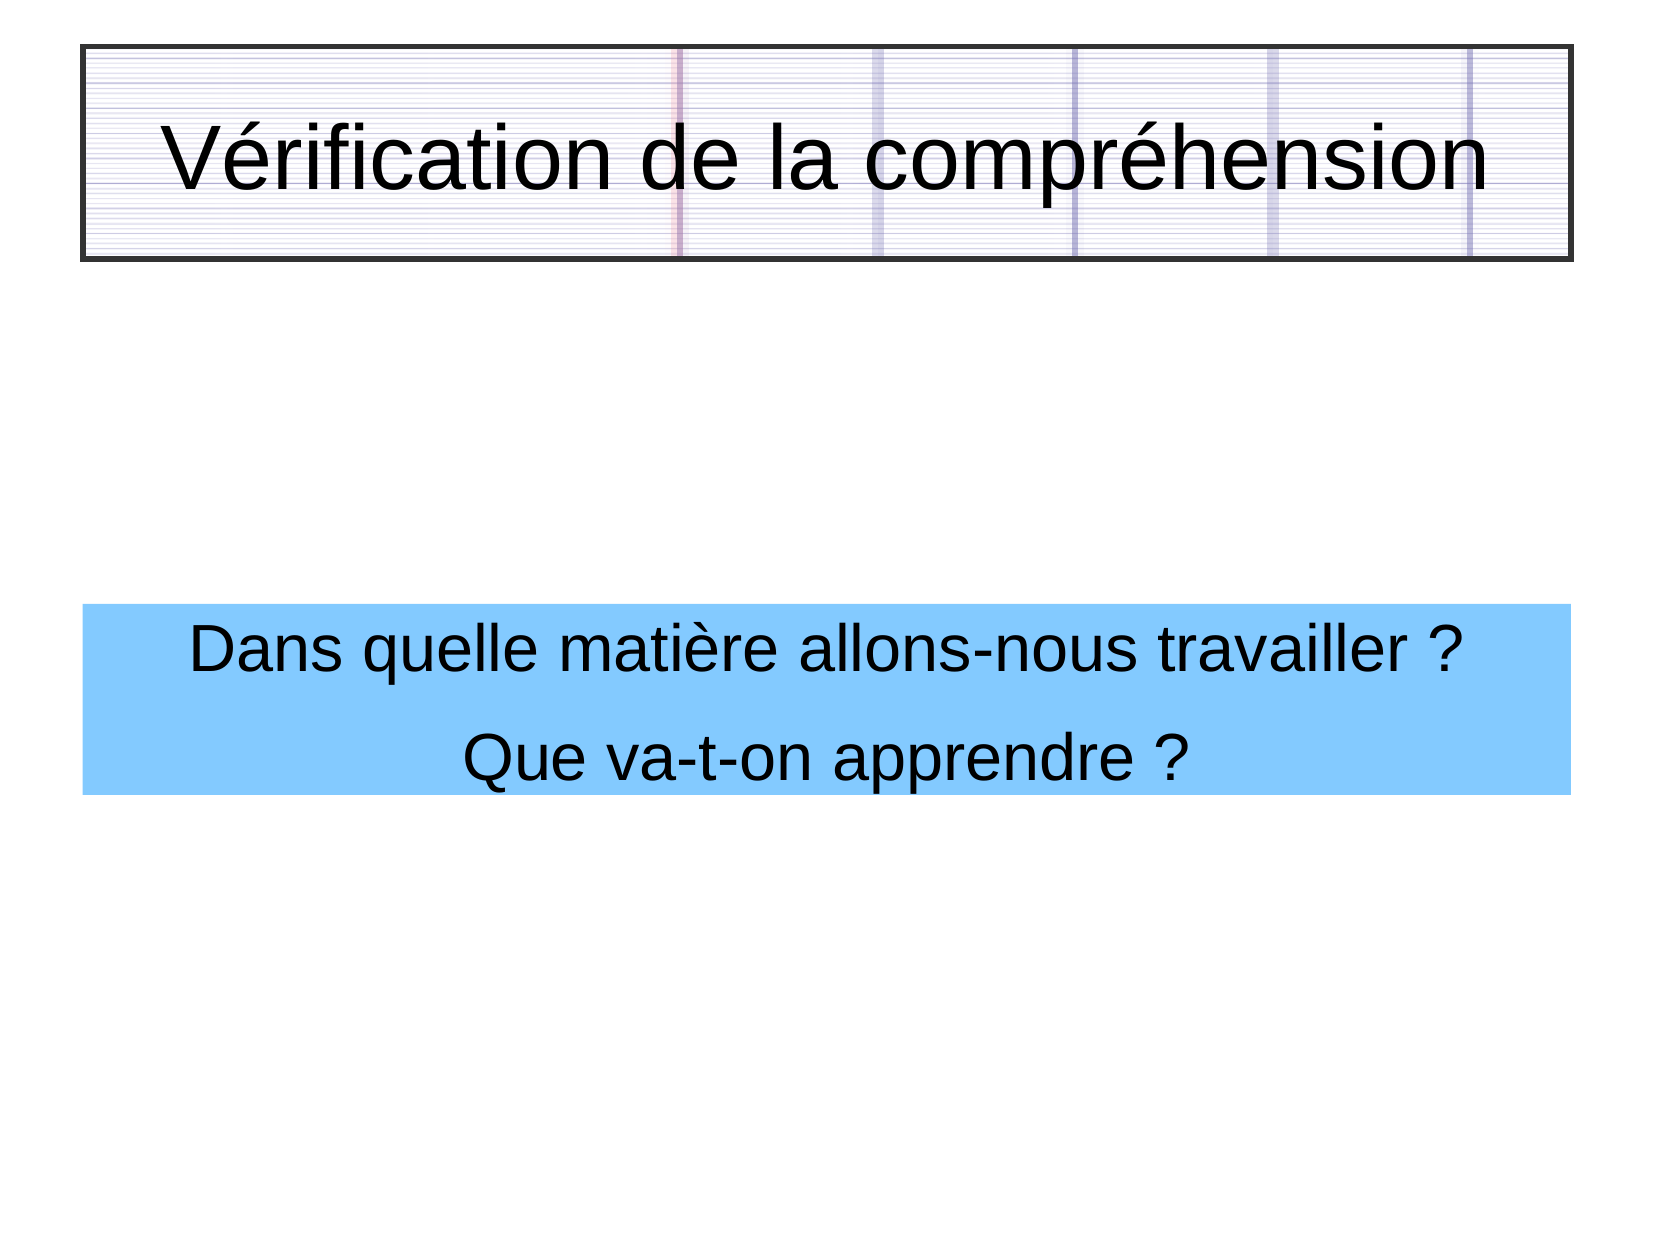

# Vérification de la compréhension
Dans quelle matière allons-nous travailler ?
Que va-t-on apprendre ?